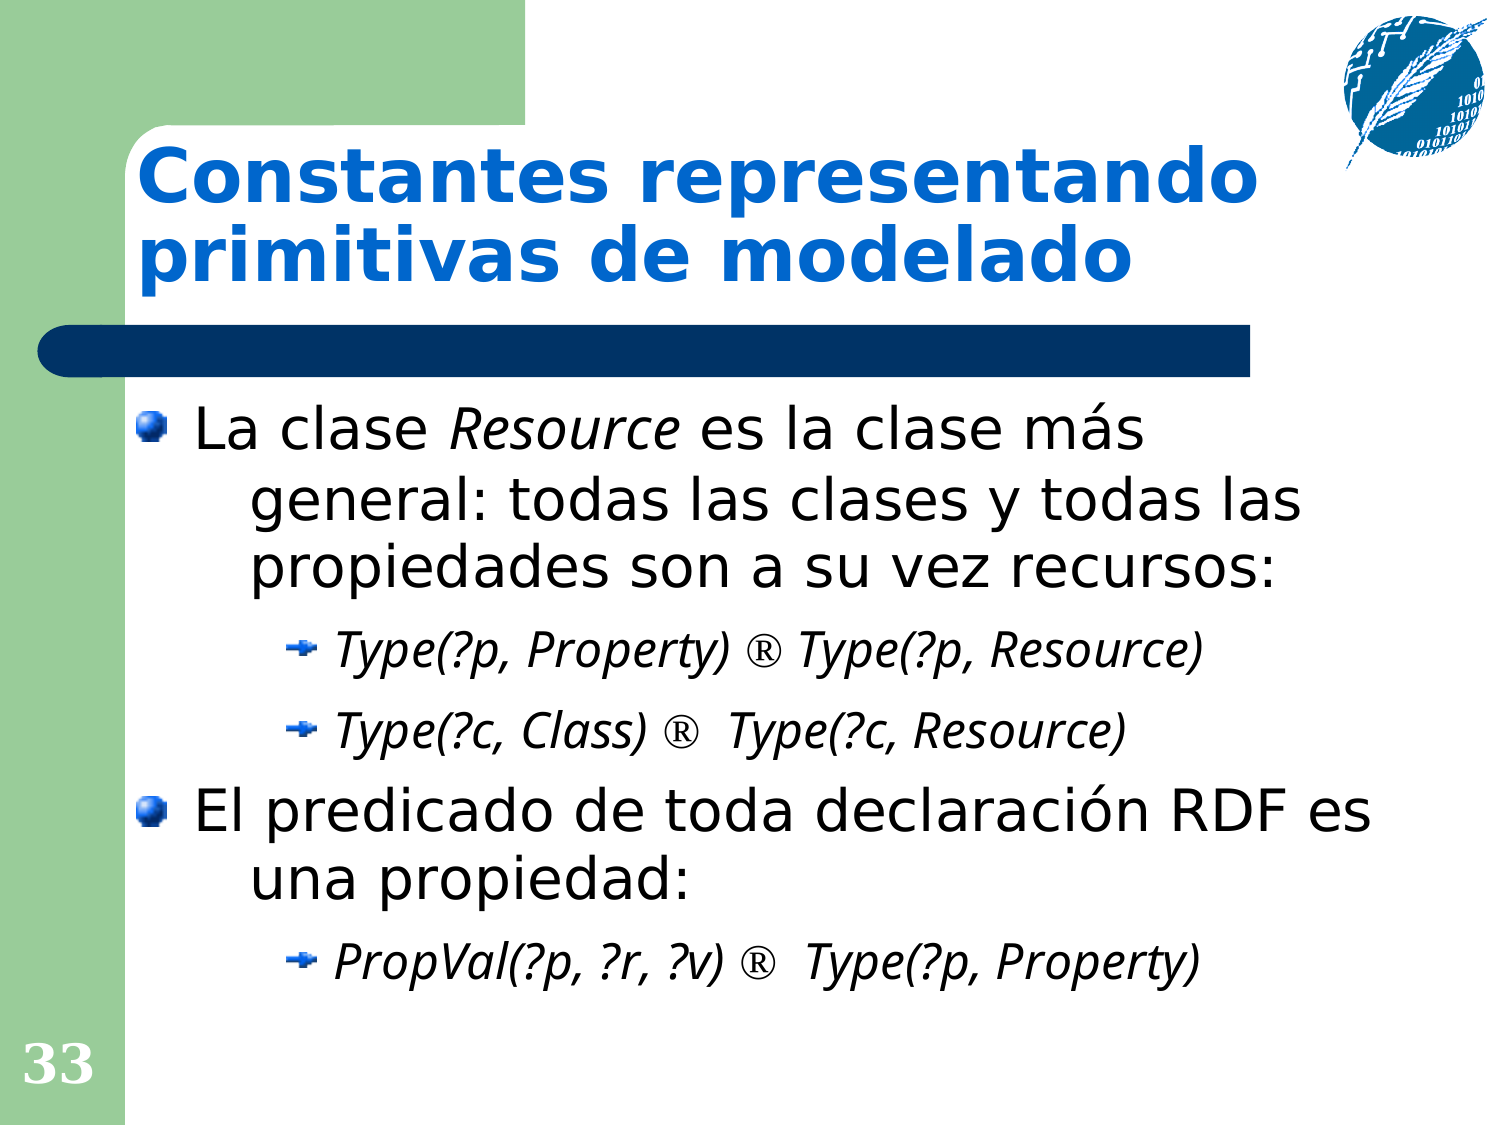

# Constantes representando primitivas de modelado
La clase Resource es la clase más general: todas las clases y todas las propiedades son a su vez recursos:
Type(?p, Property) ® Type(?p, Resource)
Type(?c, Class) ® Type(?c, Resource)
El predicado de toda declaración RDF es una propiedad:
PropVal(?p, ?r, ?v) ® Type(?p, Property)
33